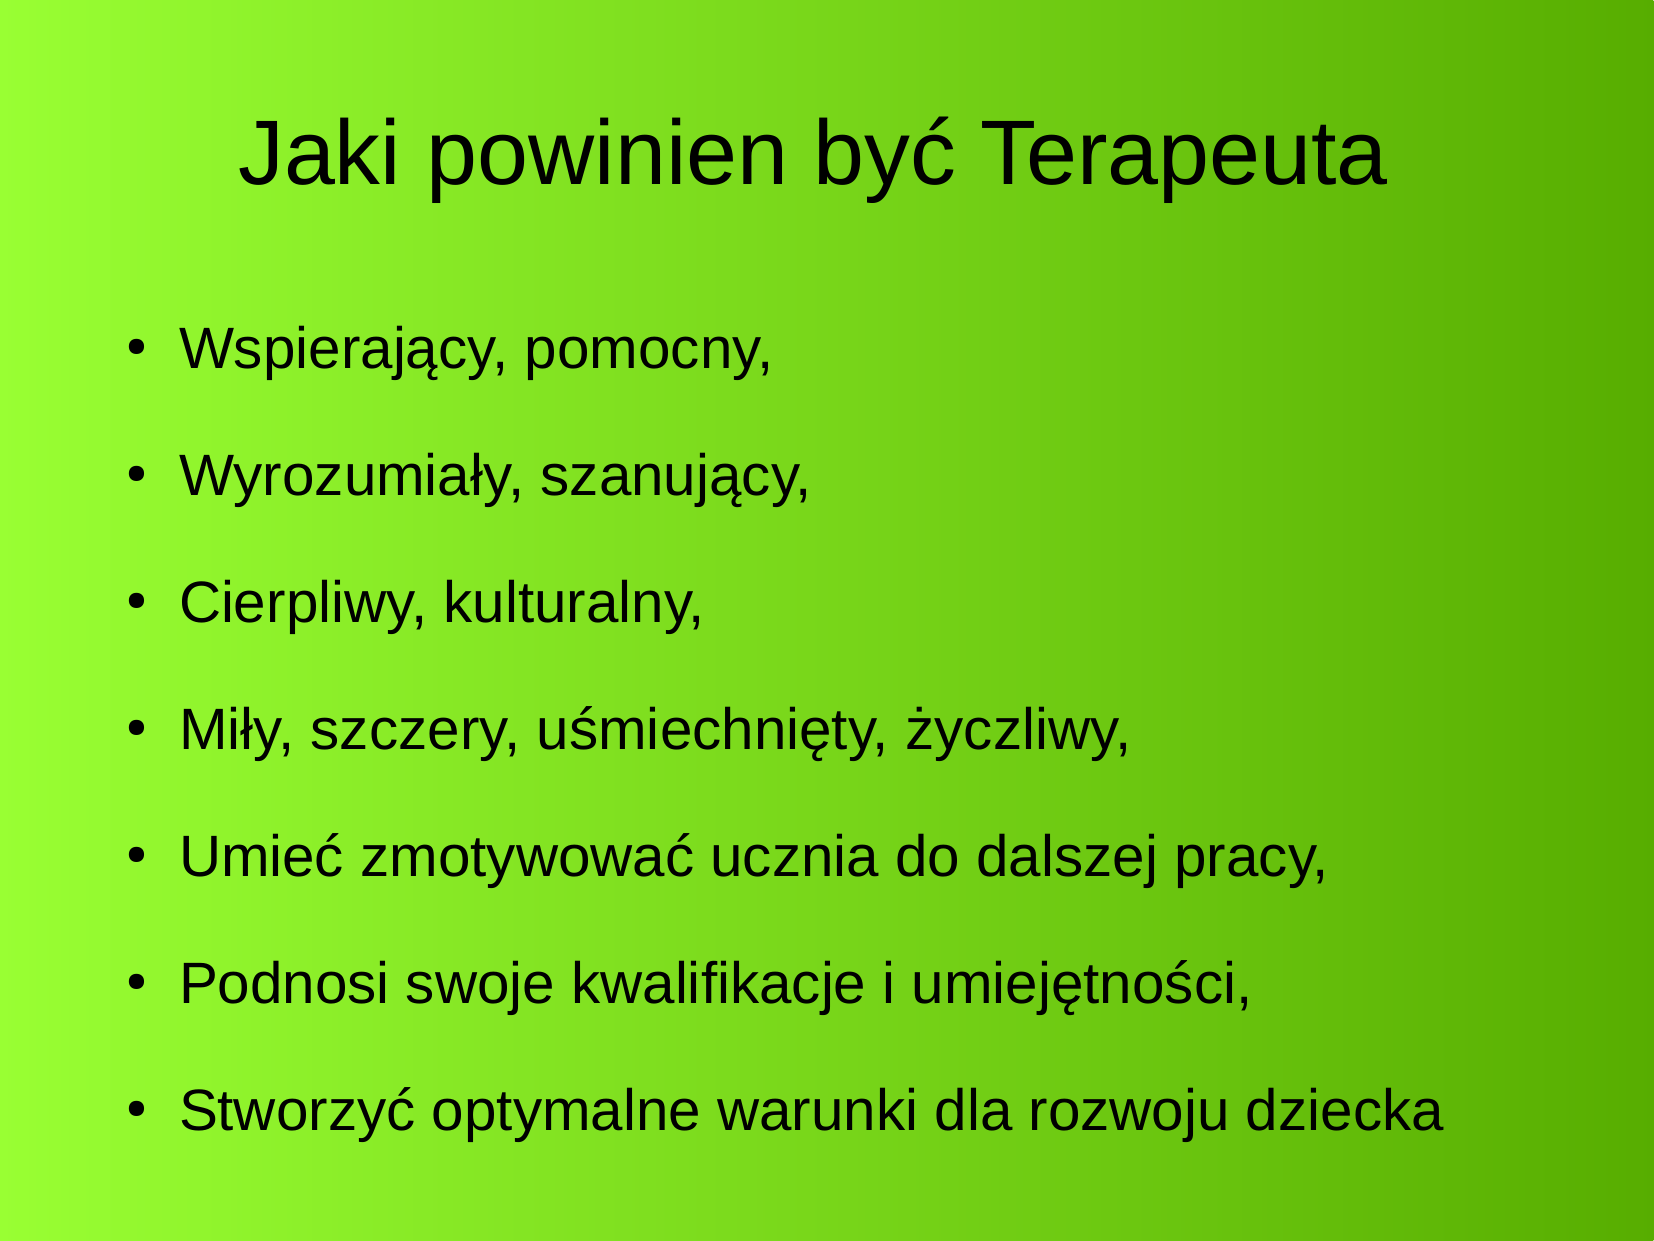

# Jaki powinien być Terapeuta
Wspierający, pomocny,
Wyrozumiały, szanujący,
Cierpliwy, kulturalny,
Miły, szczery, uśmiechnięty, życzliwy,
Umieć zmotywować ucznia do dalszej pracy,
Podnosi swoje kwalifikacje i umiejętności,
Stworzyć optymalne warunki dla rozwoju dziecka